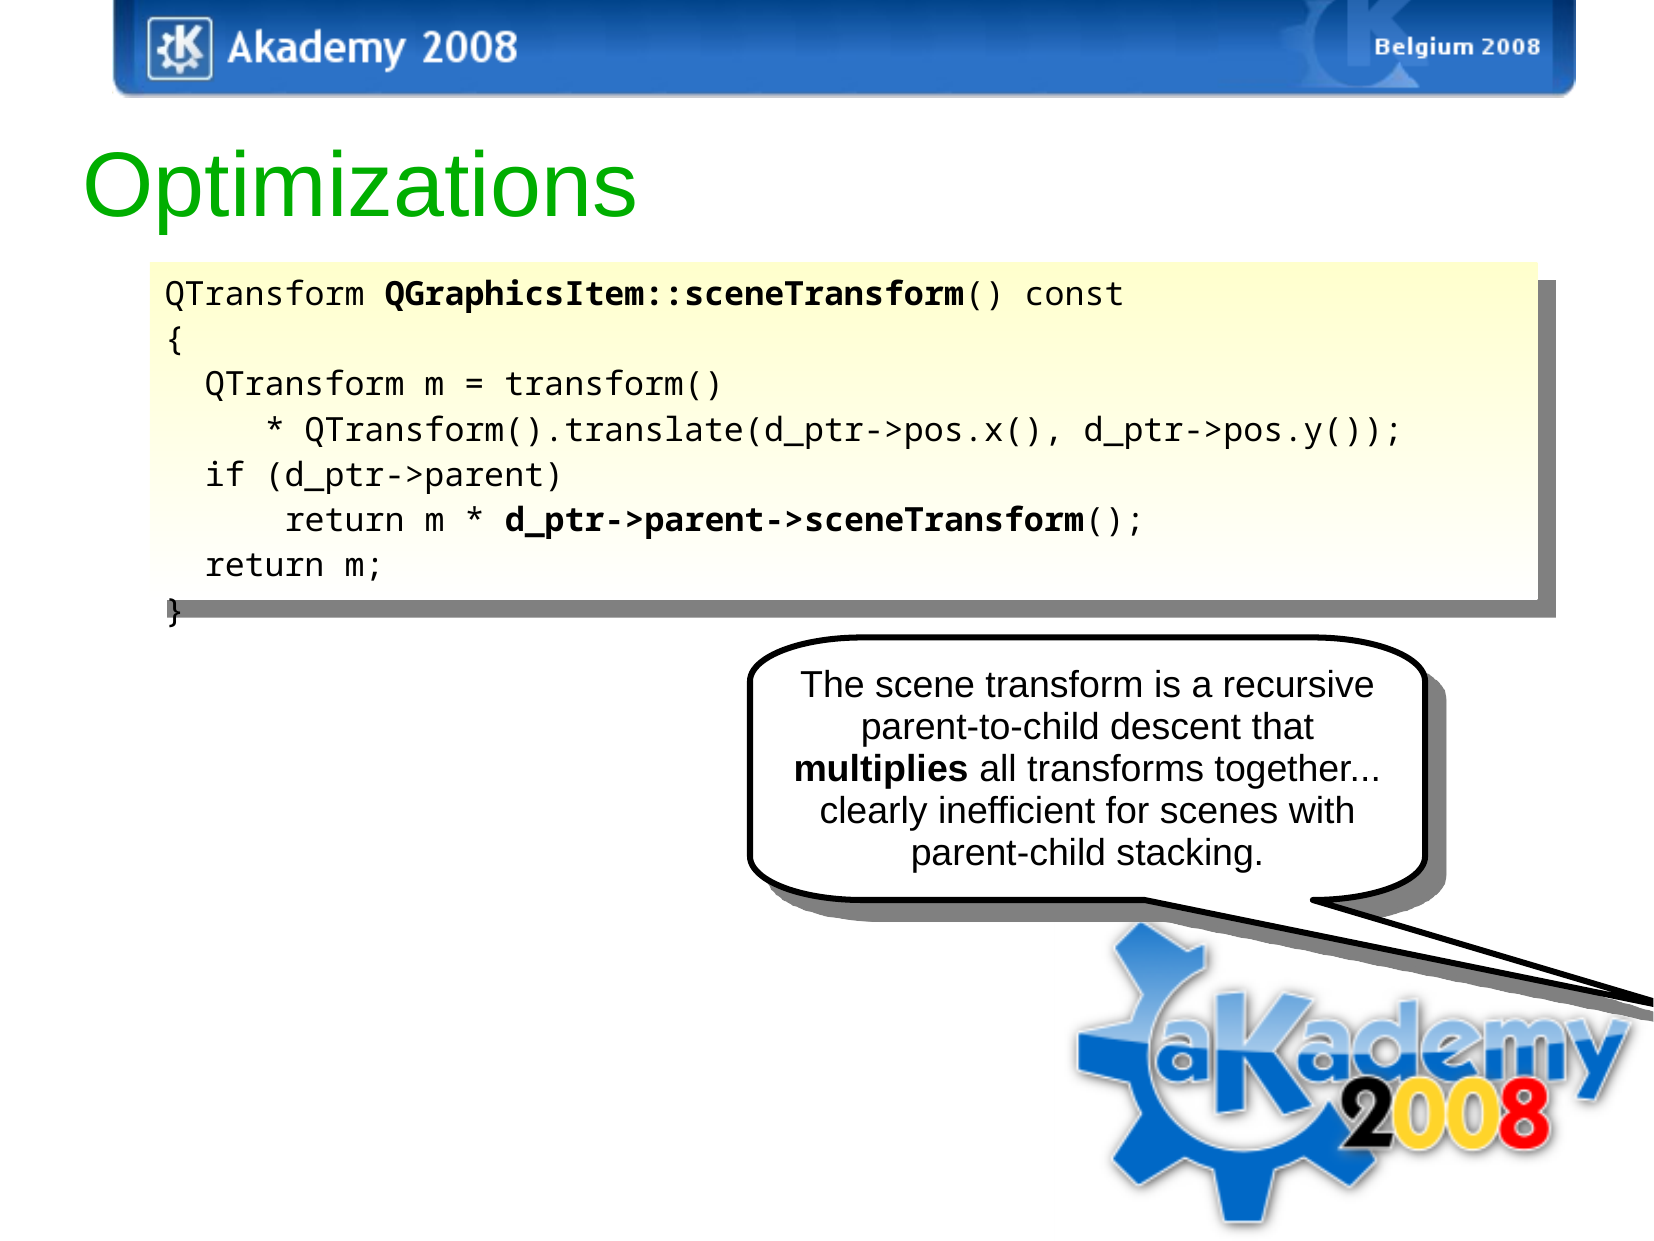

# Optimizations
QTransform QGraphicsItem::sceneTransform() const
{
 QTransform m = transform()
 * QTransform().translate(d_ptr->pos.x(), d_ptr->pos.y());
 if (d_ptr->parent)
 return m * d_ptr->parent->sceneTransform();
 return m;
}
The scene transform is a recursive parent-to-child descent that multiplies all transforms together... clearly inefficient for scenes with parent-child stacking.